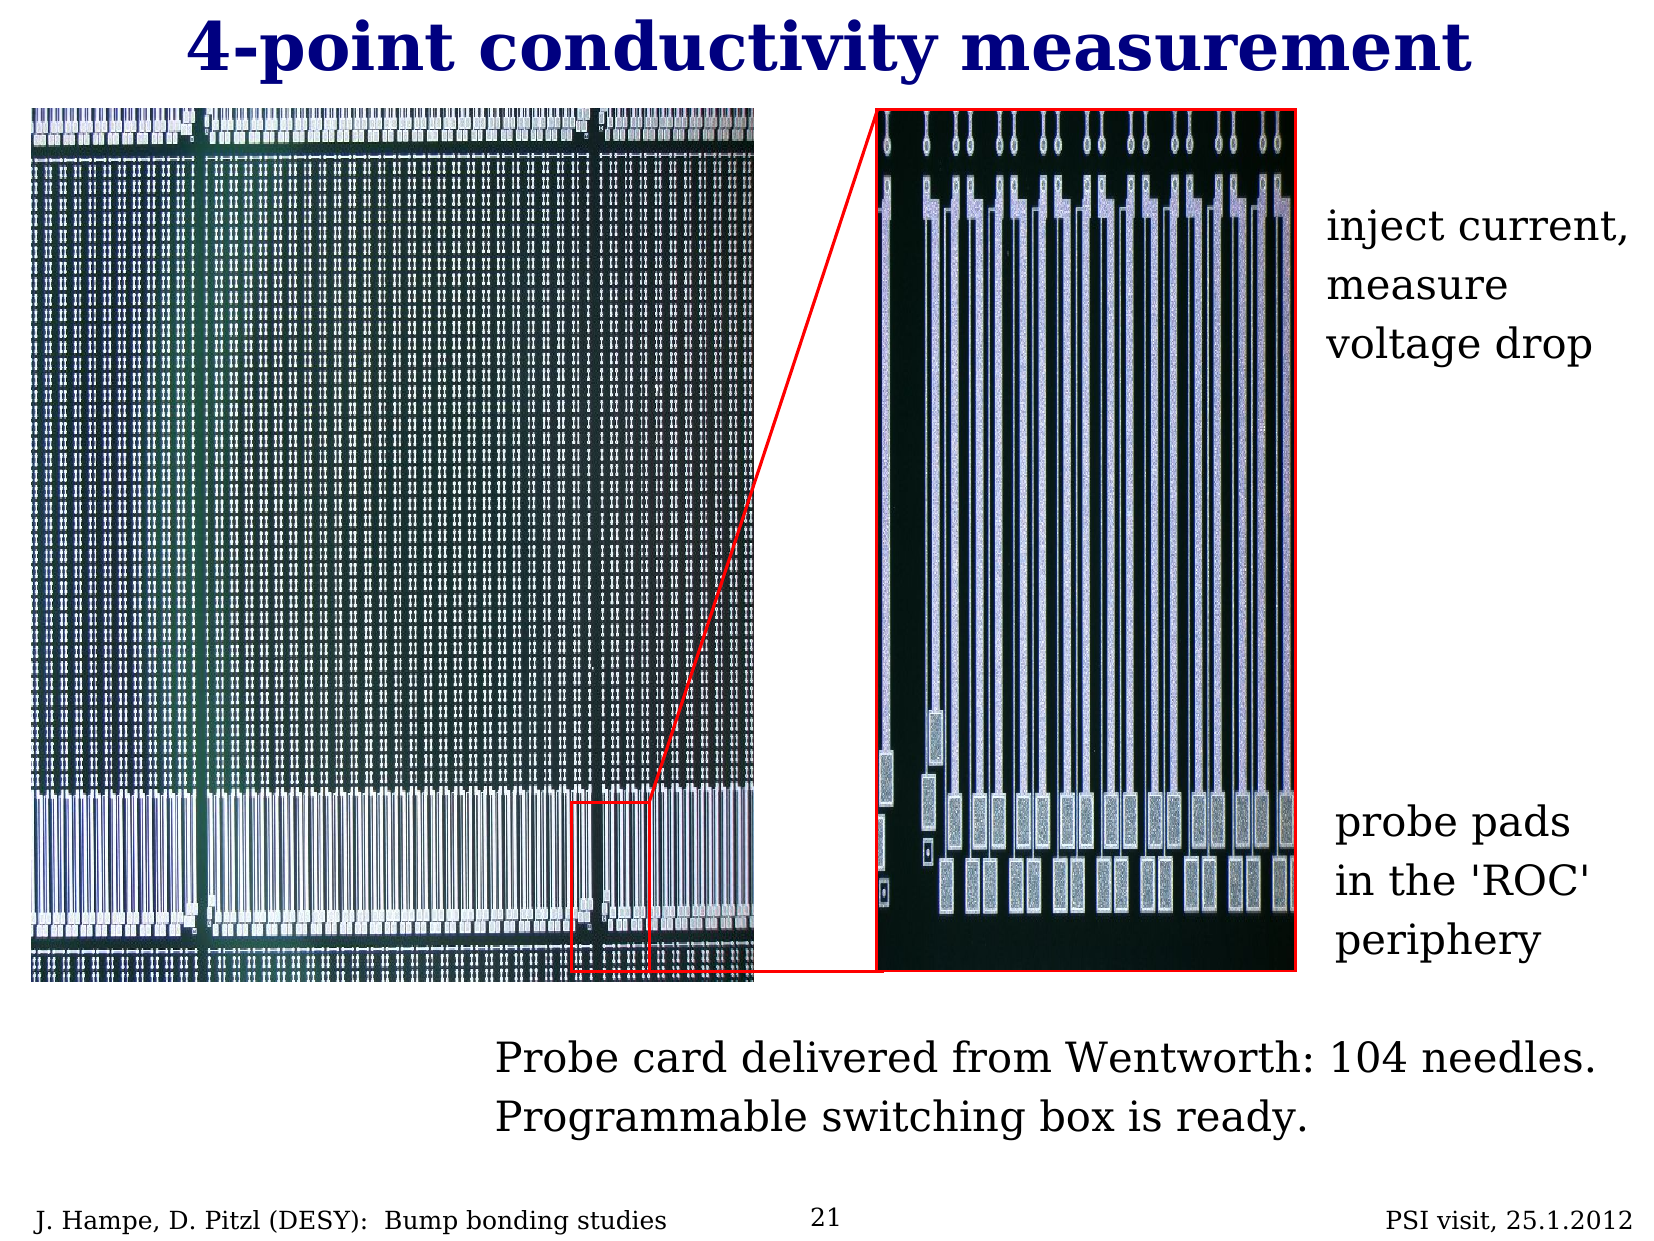

# 4-point conductivity measurement
inject current,
measure
voltage drop
probe pads
in the 'ROC'
periphery
Probe card delivered from Wentworth: 104 needles.
Programmable switching box is ready.